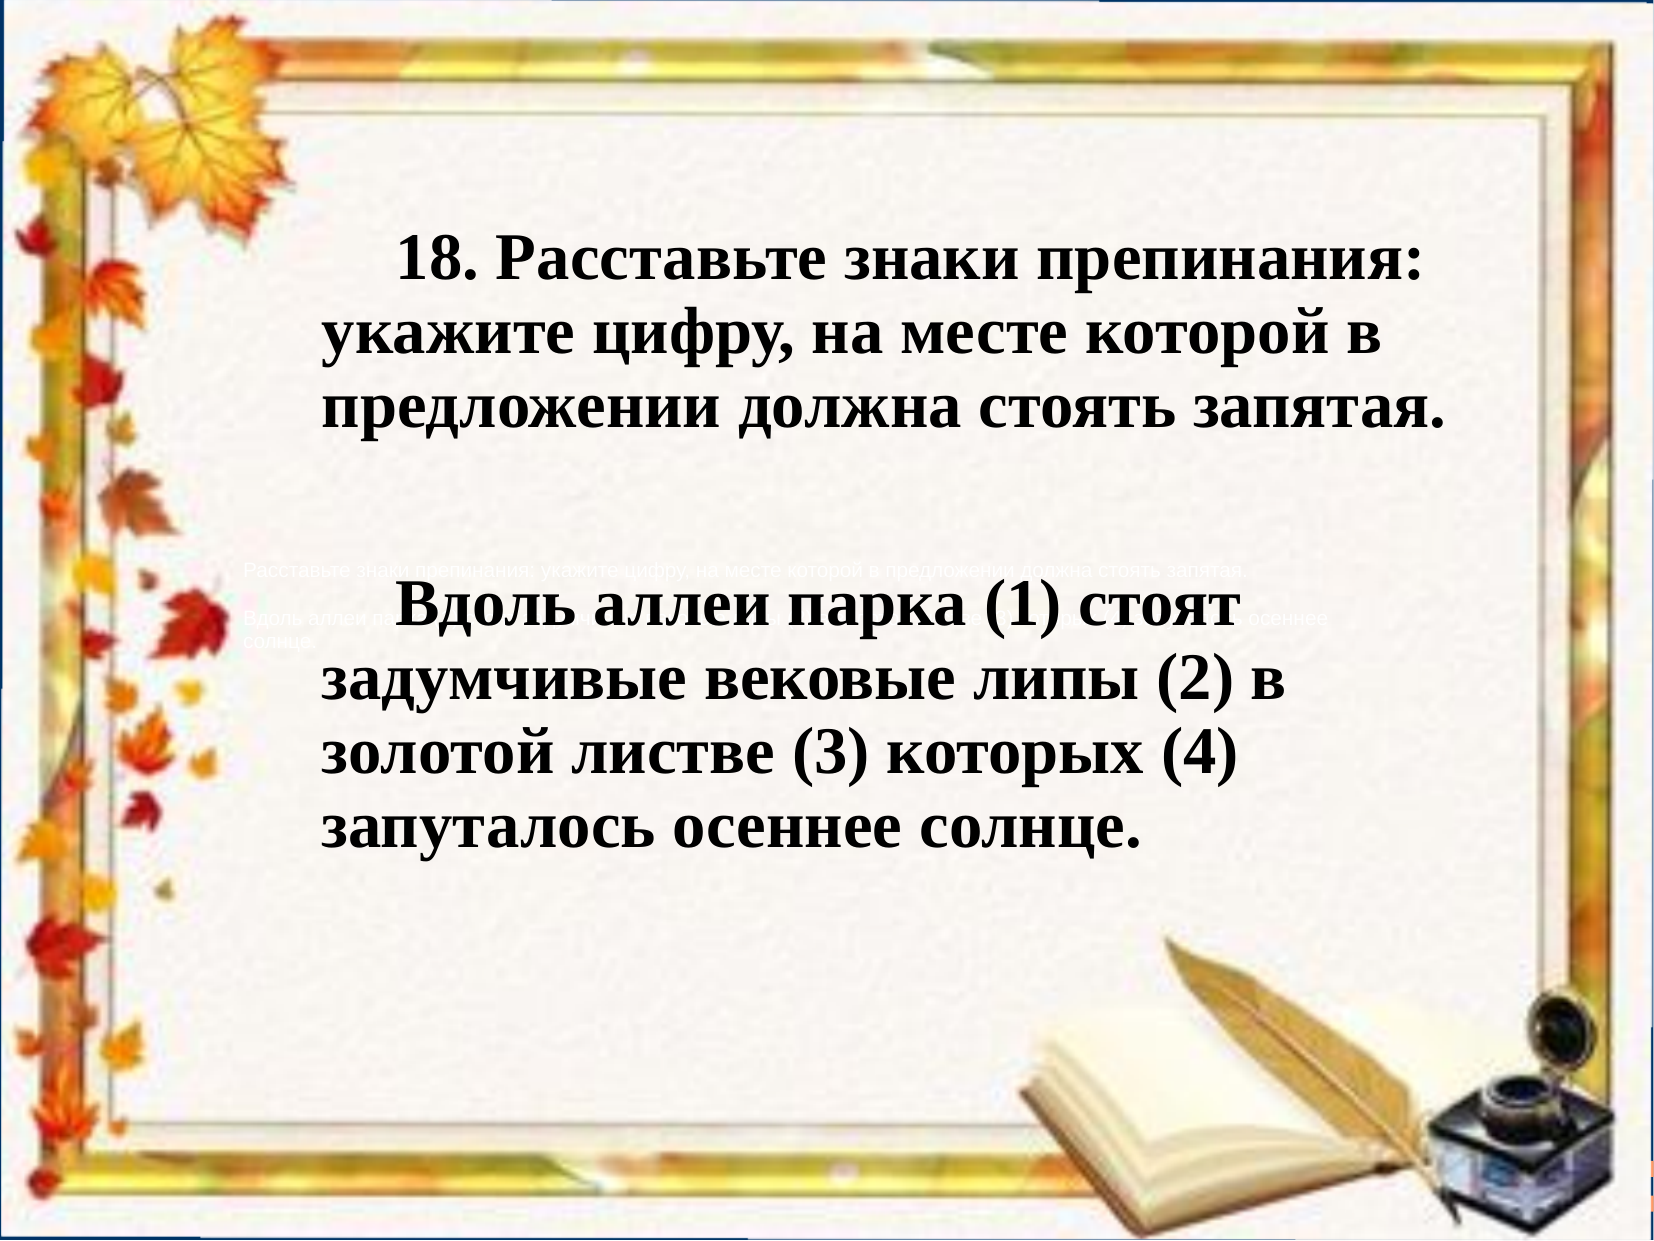

#
	18. Расставьте знаки препинания: укажите цифру, на месте которой в предложении должна стоять запятая.
	Вдоль аллеи парка (1) стоят задумчивые вековые липы (2) в золотой листве (3) которых (4) запуталось осеннее солнце.
### Chart
| Category | Столбец 1 | Столбец 2 | Столбец 3 |
|---|---|---|---|
| Строка 1 | 9.1 | 3.2 | 4.54 |
| Строка 2 | 2.4 | 8.8 | 9.65 |
| Строка 3 | 3.1 | 1.5 | 3.7 |
| Строка 4 | 4.3 | 9.02 | 6.2 |Расставьте знаки препинания: укажите цифру, на месте которой в предложении должна стоять запятая.
Вдоль аллеи парка (1) стоят задумчивые вековые липы (2) в золотой листве (3) которых (4) запуталось осеннее солнце.